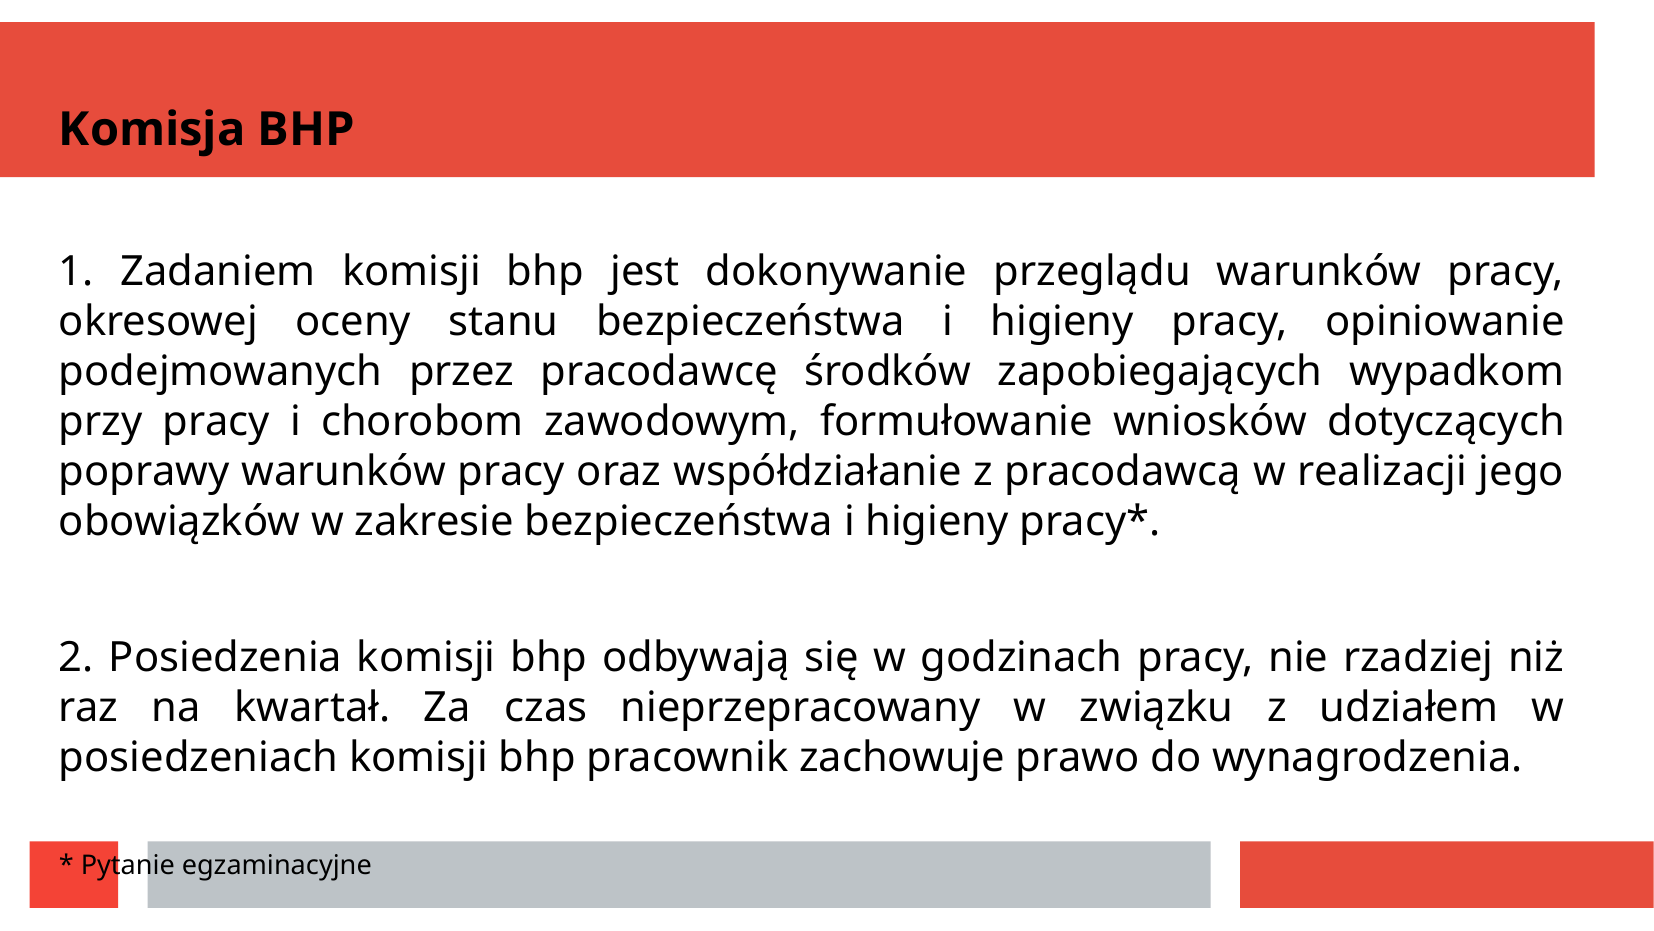

# Komisja BHP
1. Zadaniem komisji bhp jest dokonywanie przeglądu warunków pracy, okresowej oceny stanu bezpieczeństwa i higieny pracy, opiniowanie podejmowanych przez pracodawcę środków zapobiegających wypadkom przy pracy i chorobom zawodowym, formułowanie wniosków dotyczących poprawy warunków pracy oraz współdziałanie z pracodawcą w realizacji jego obowiązków w zakresie bezpieczeństwa i higieny pracy*.
2. Posiedzenia komisji bhp odbywają się w godzinach pracy, nie rzadziej niż raz na kwartał. Za czas nieprzepracowany w związku z udziałem w posiedzeniach komisji bhp pracownik zachowuje prawo do wynagrodzenia.
* Pytanie egzaminacyjne